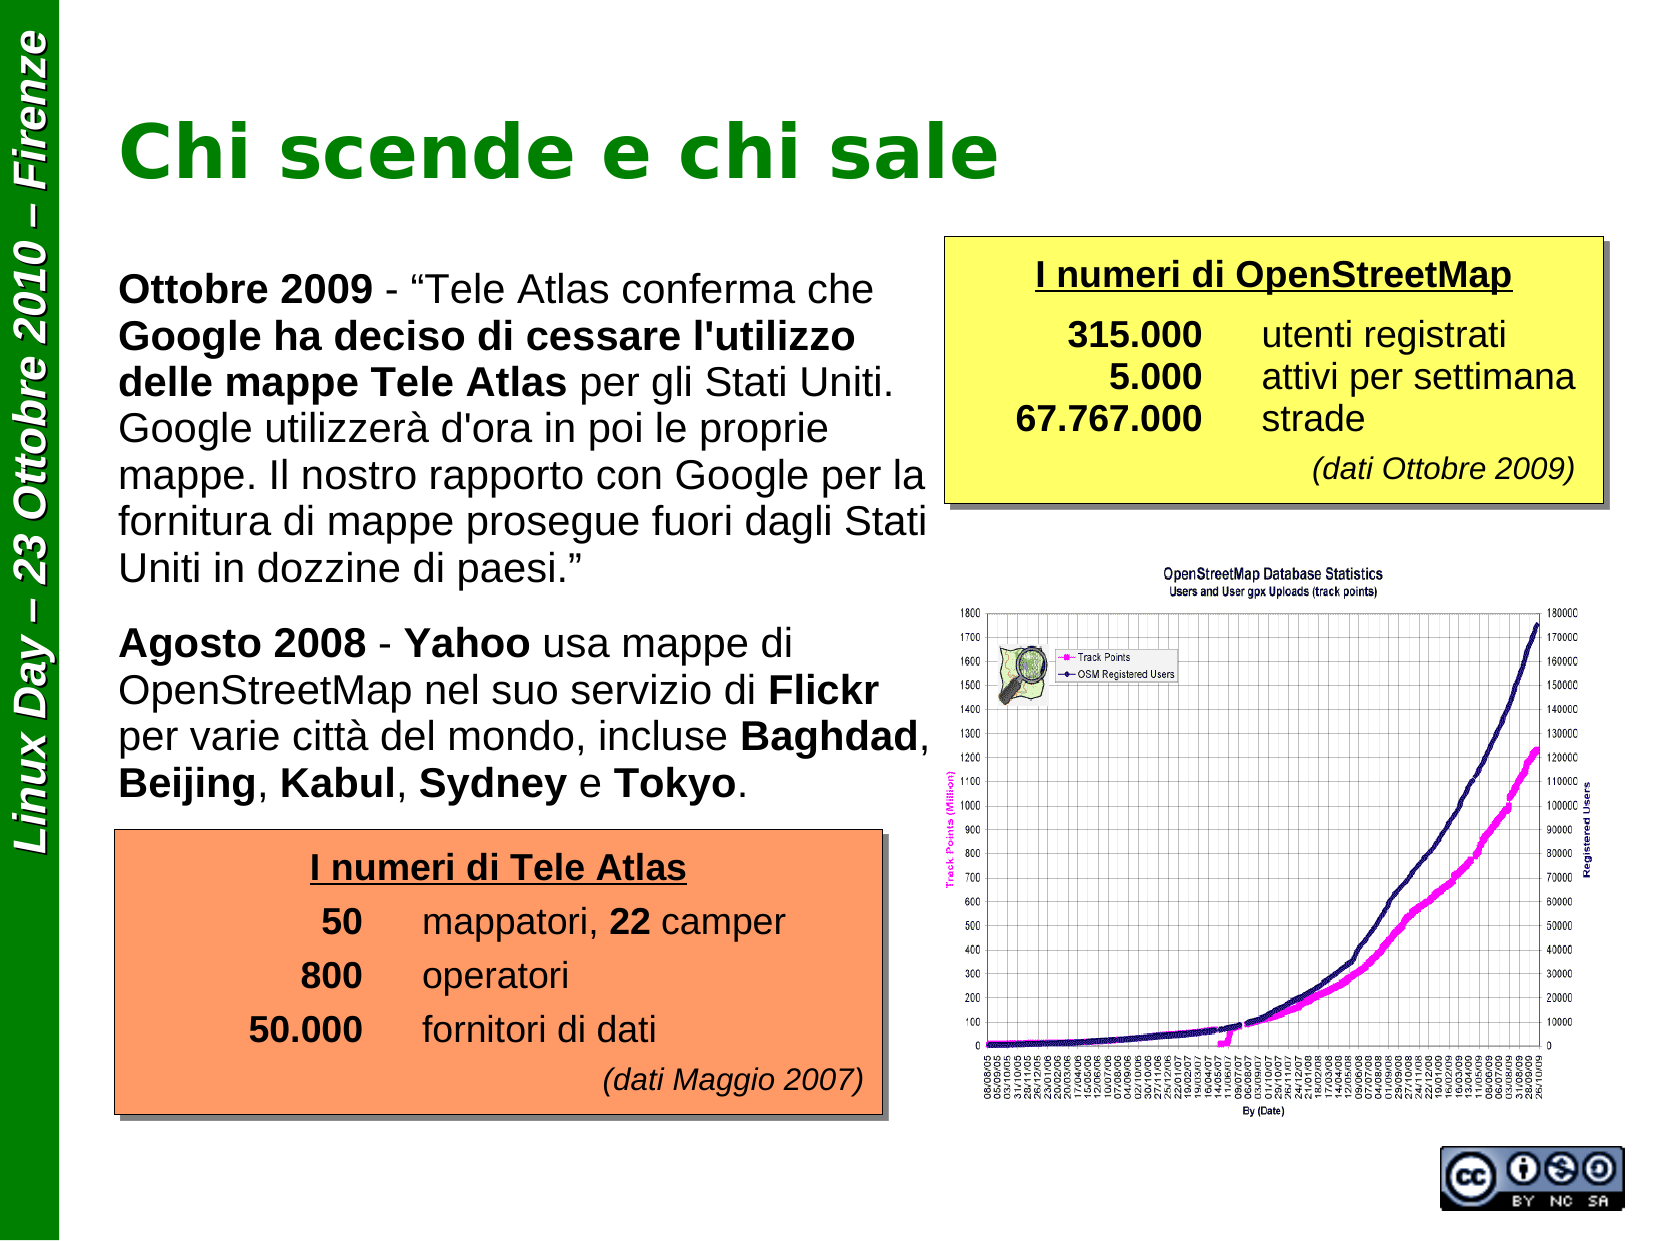

# Chi scende e chi sale
I numeri di OpenStreetMap
	315.000	utenti registrati
	5.000	attivi per settimana
	67.767.000	strade
(dati Ottobre 2009)
Ottobre 2009 - “Tele Atlas conferma che Google ha deciso di cessare l'utilizzo delle mappe Tele Atlas per gli Stati Uniti. Google utilizzerà d'ora in poi le proprie mappe. Il nostro rapporto con Google per la fornitura di mappe prosegue fuori dagli Stati Uniti in dozzine di paesi.”
Agosto 2008 - Yahoo usa mappe di OpenStreetMap nel suo servizio di Flickr per varie città del mondo, incluse Baghdad, Beijing, Kabul, Sydney e Tokyo.
I numeri di Tele Atlas
	50	mappatori, 22 camper
	800	operatori
	50.000	fornitori di dati
(dati Maggio 2007)